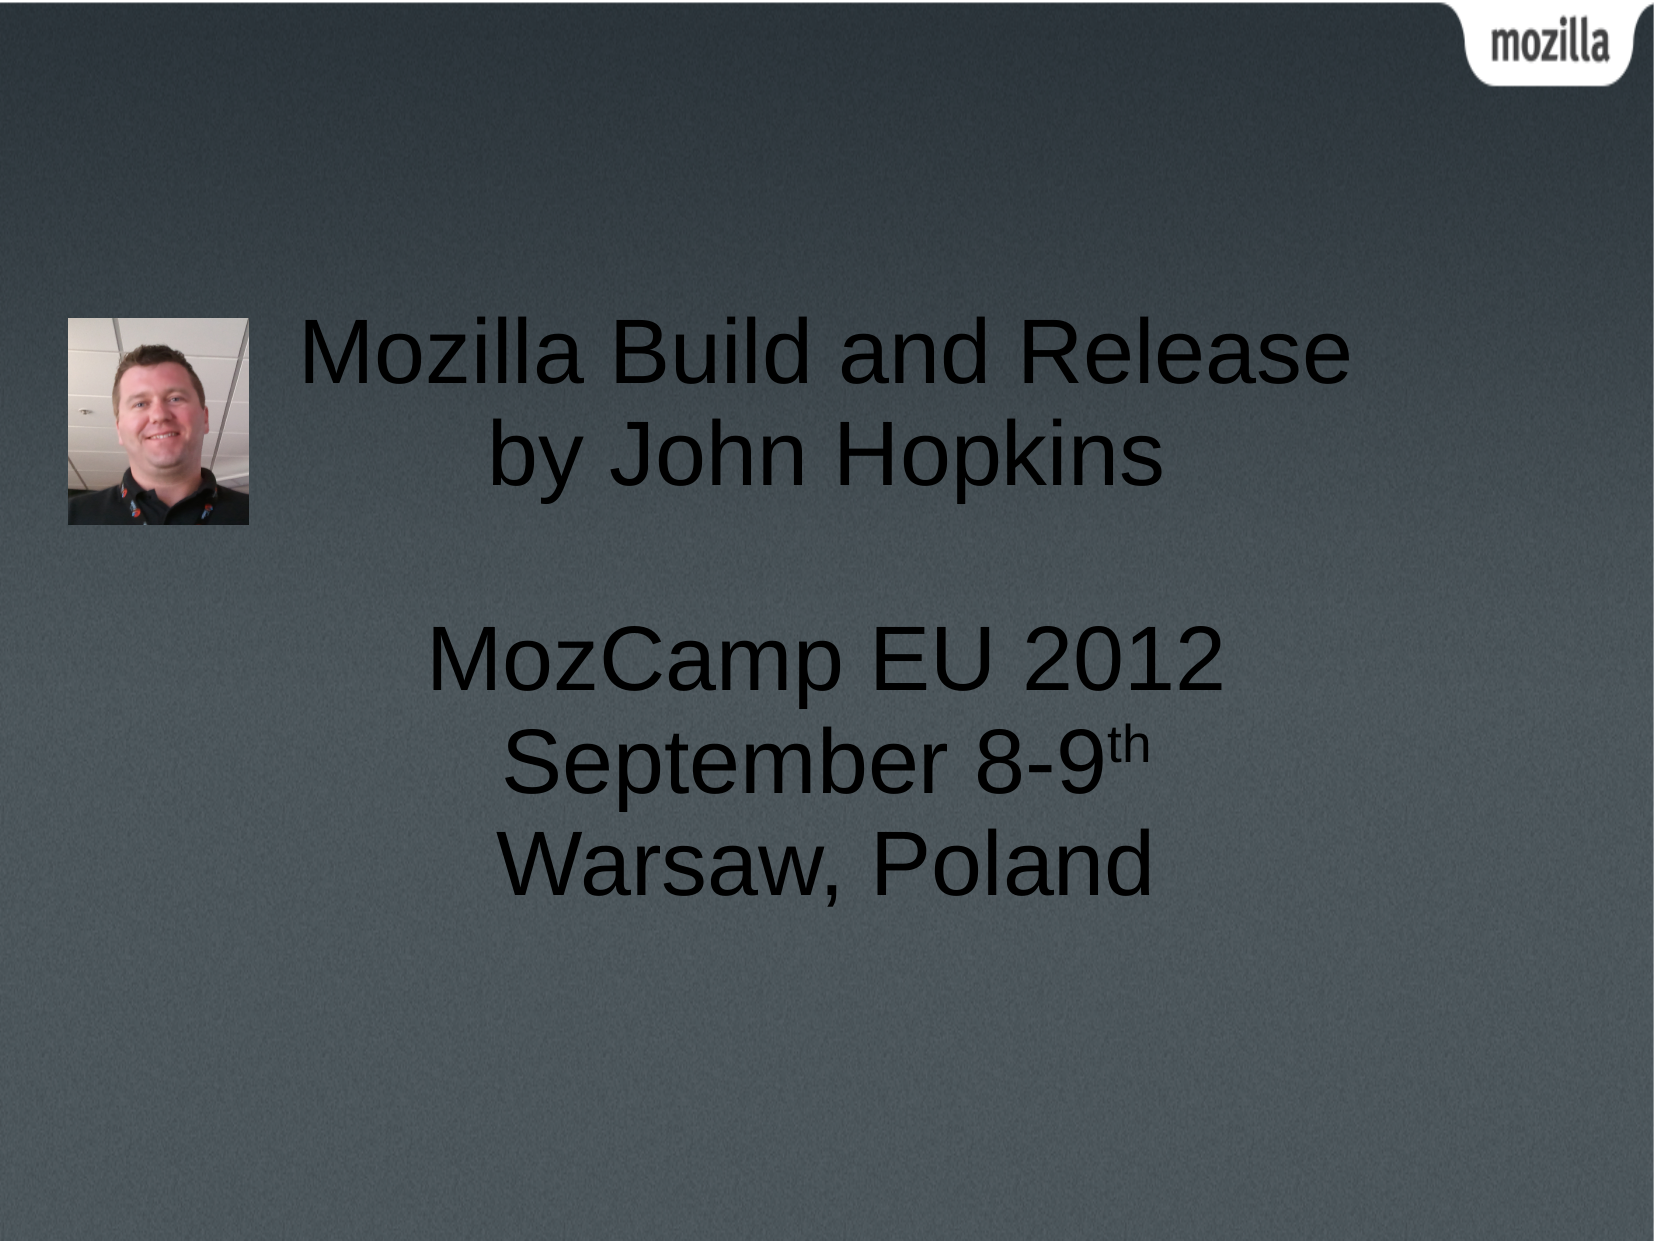

# Mozilla Build and Release by John Hopkins MozCamp EU 2012 September 8-9th Warsaw, Poland